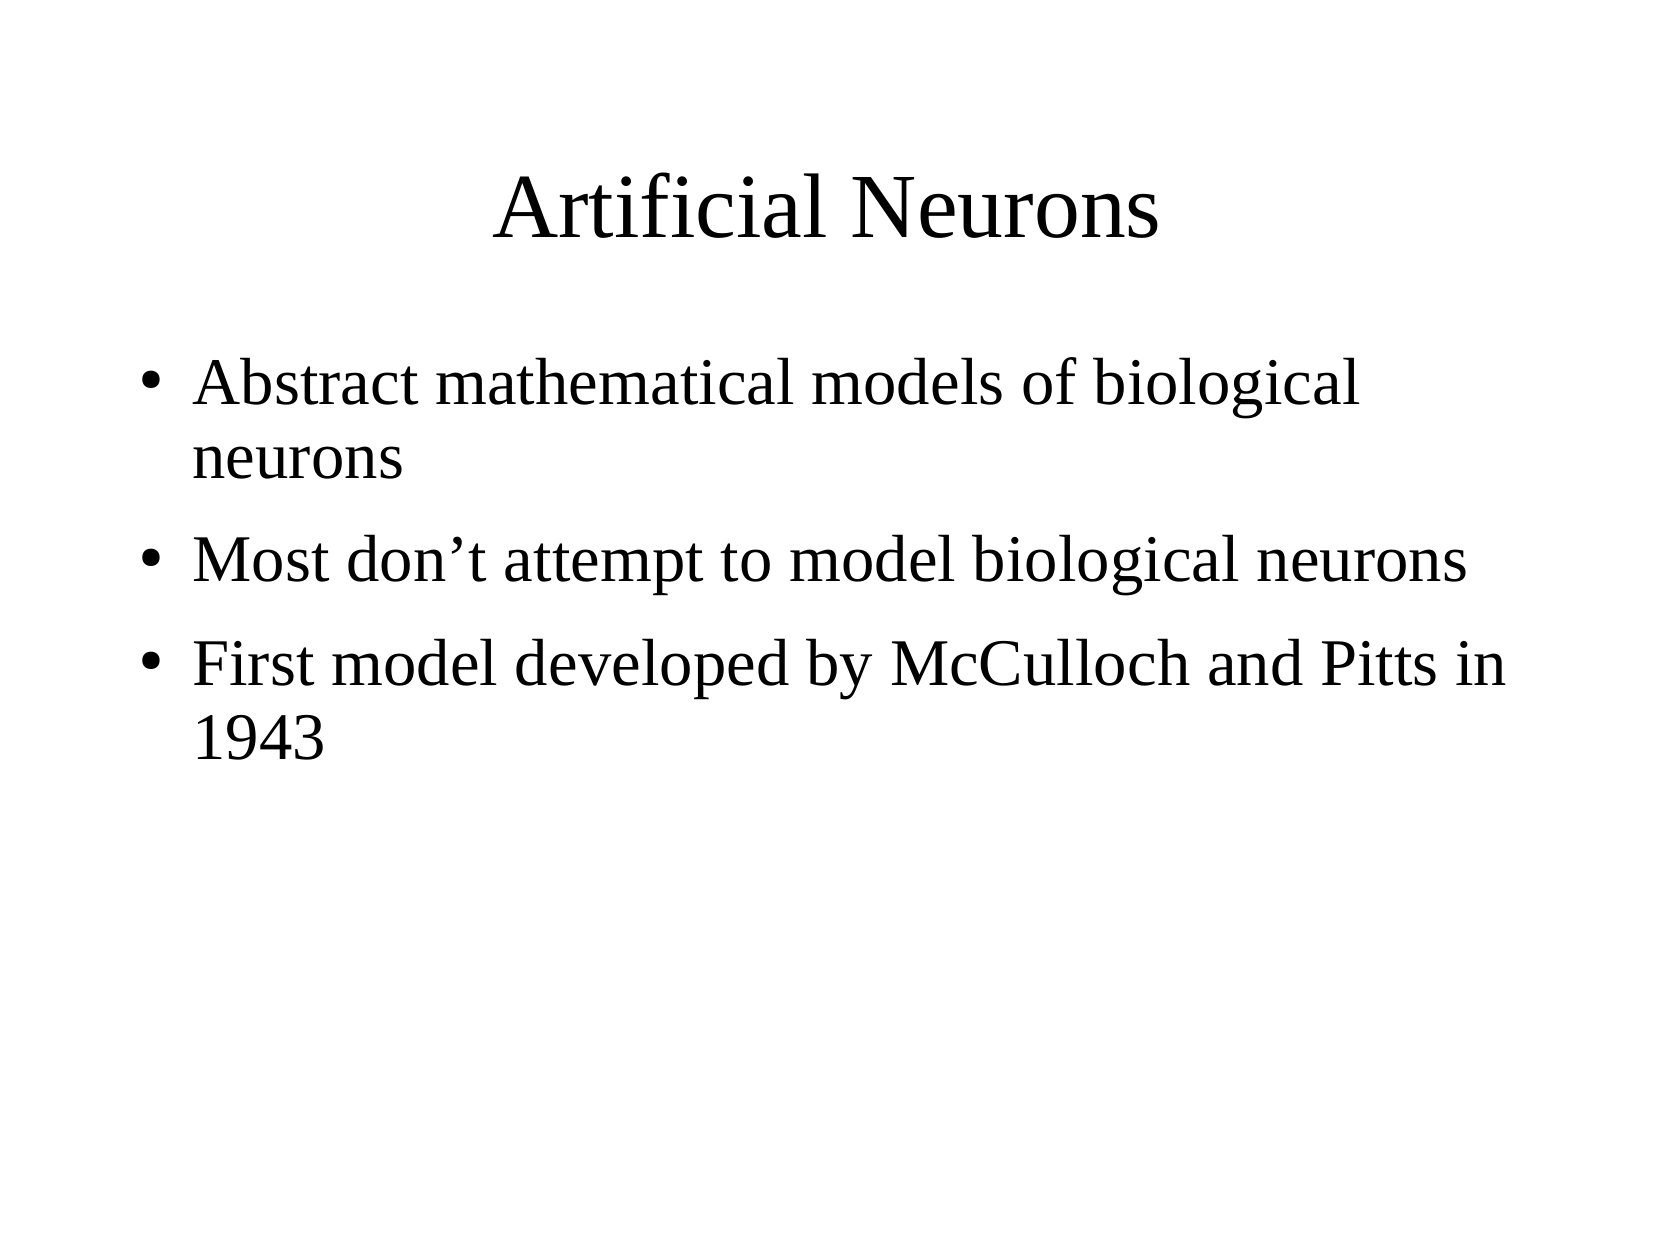

# Artificial Neurons
Abstract mathematical models of biological neurons
Most don’t attempt to model biological neurons
First model developed by McCulloch and Pitts in 1943